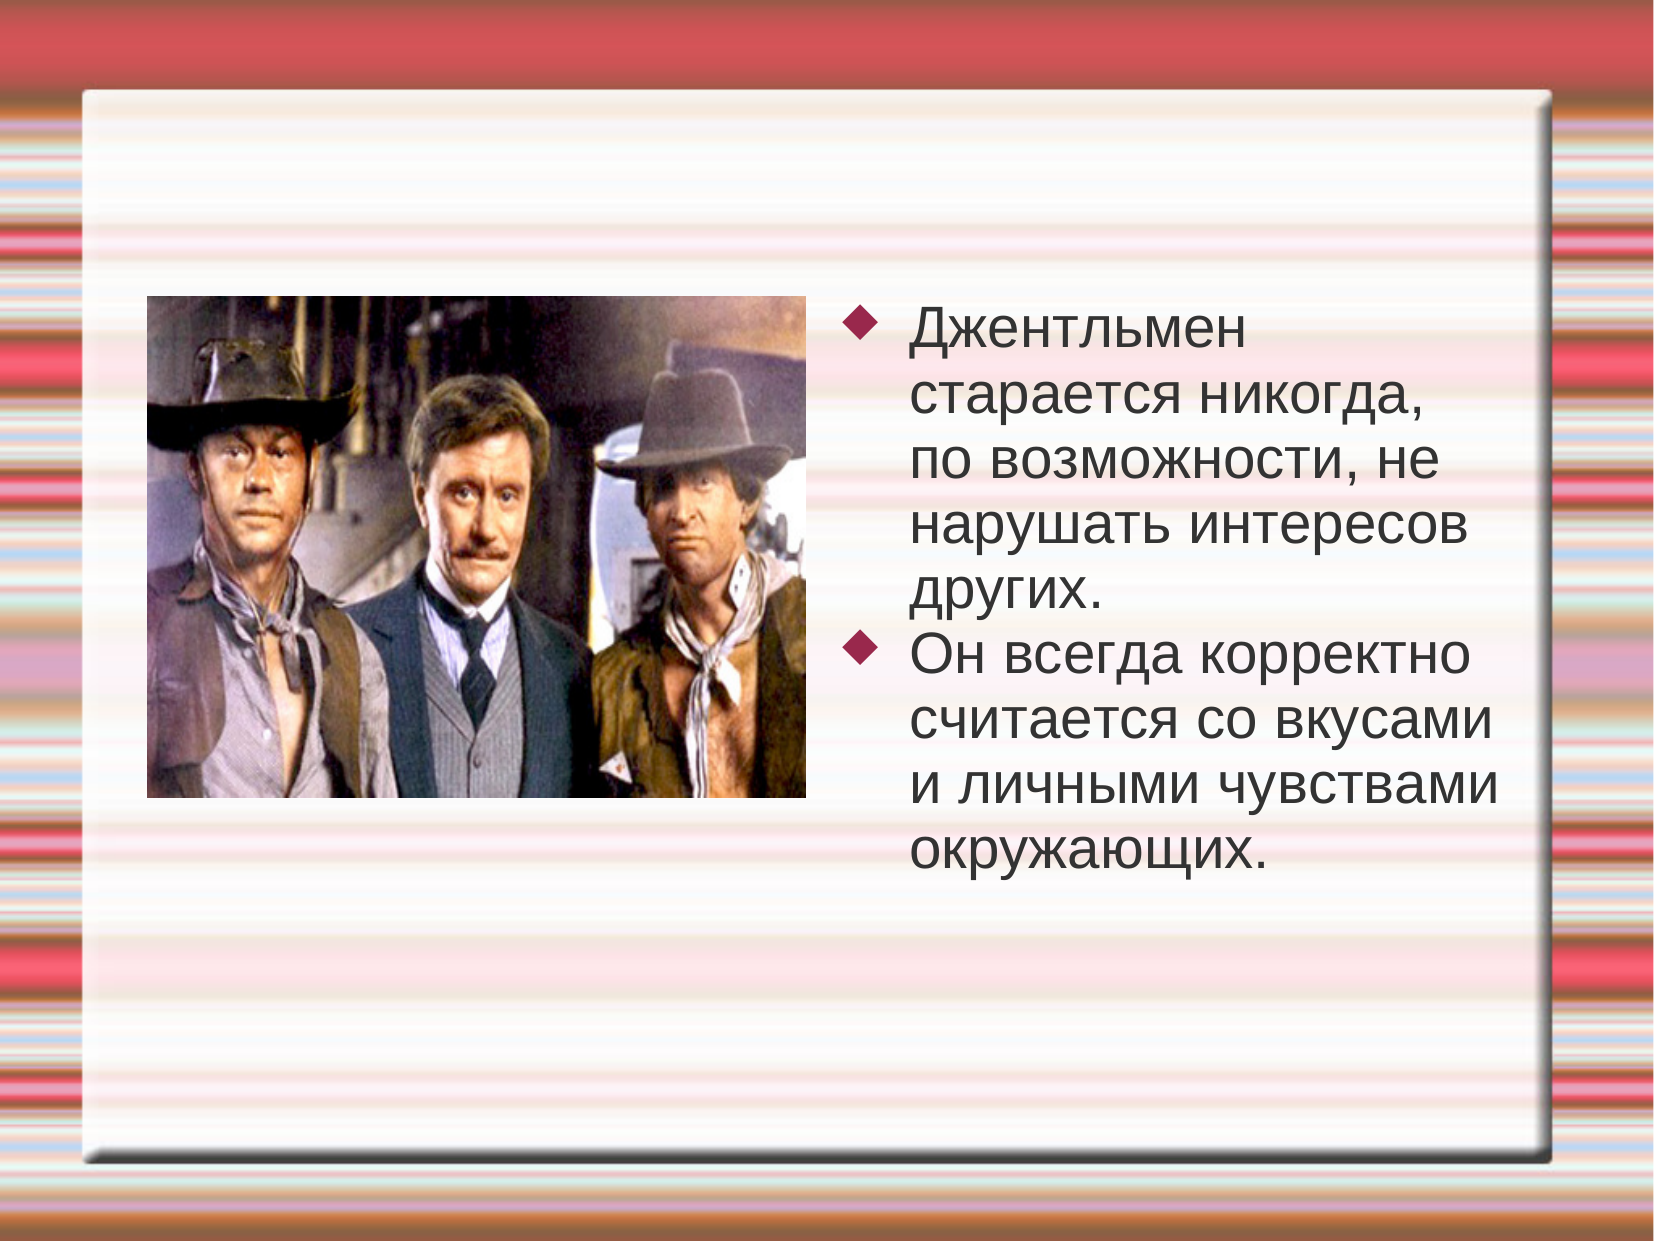

#
Джентльмен старается никогда, по возможности, не нарушать интересов других.
Он всегда корректно считается со вкусами и личными чувствами окружающих.